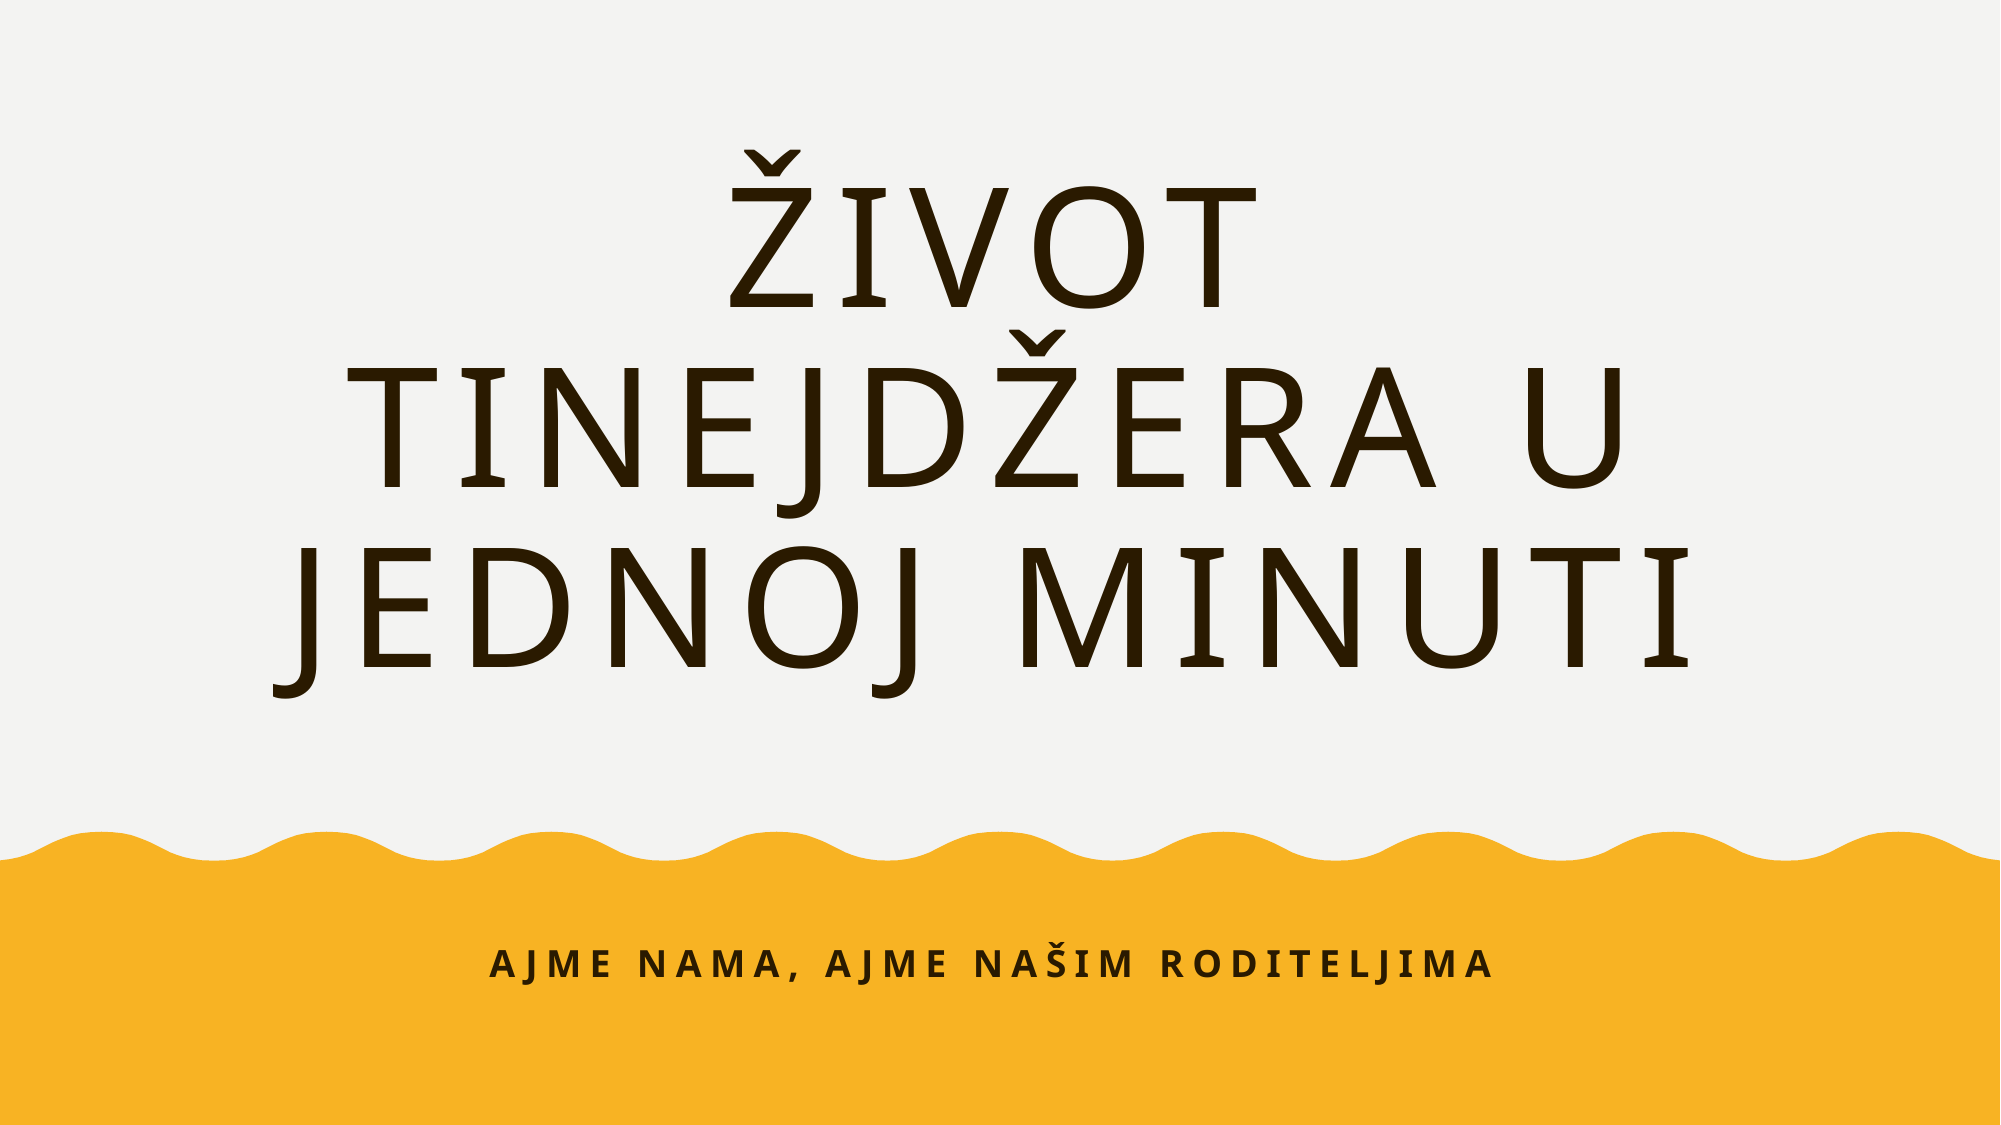

# Život tinejdžera u jednoj minuti
Ajme nama, ajme našim roditeljima